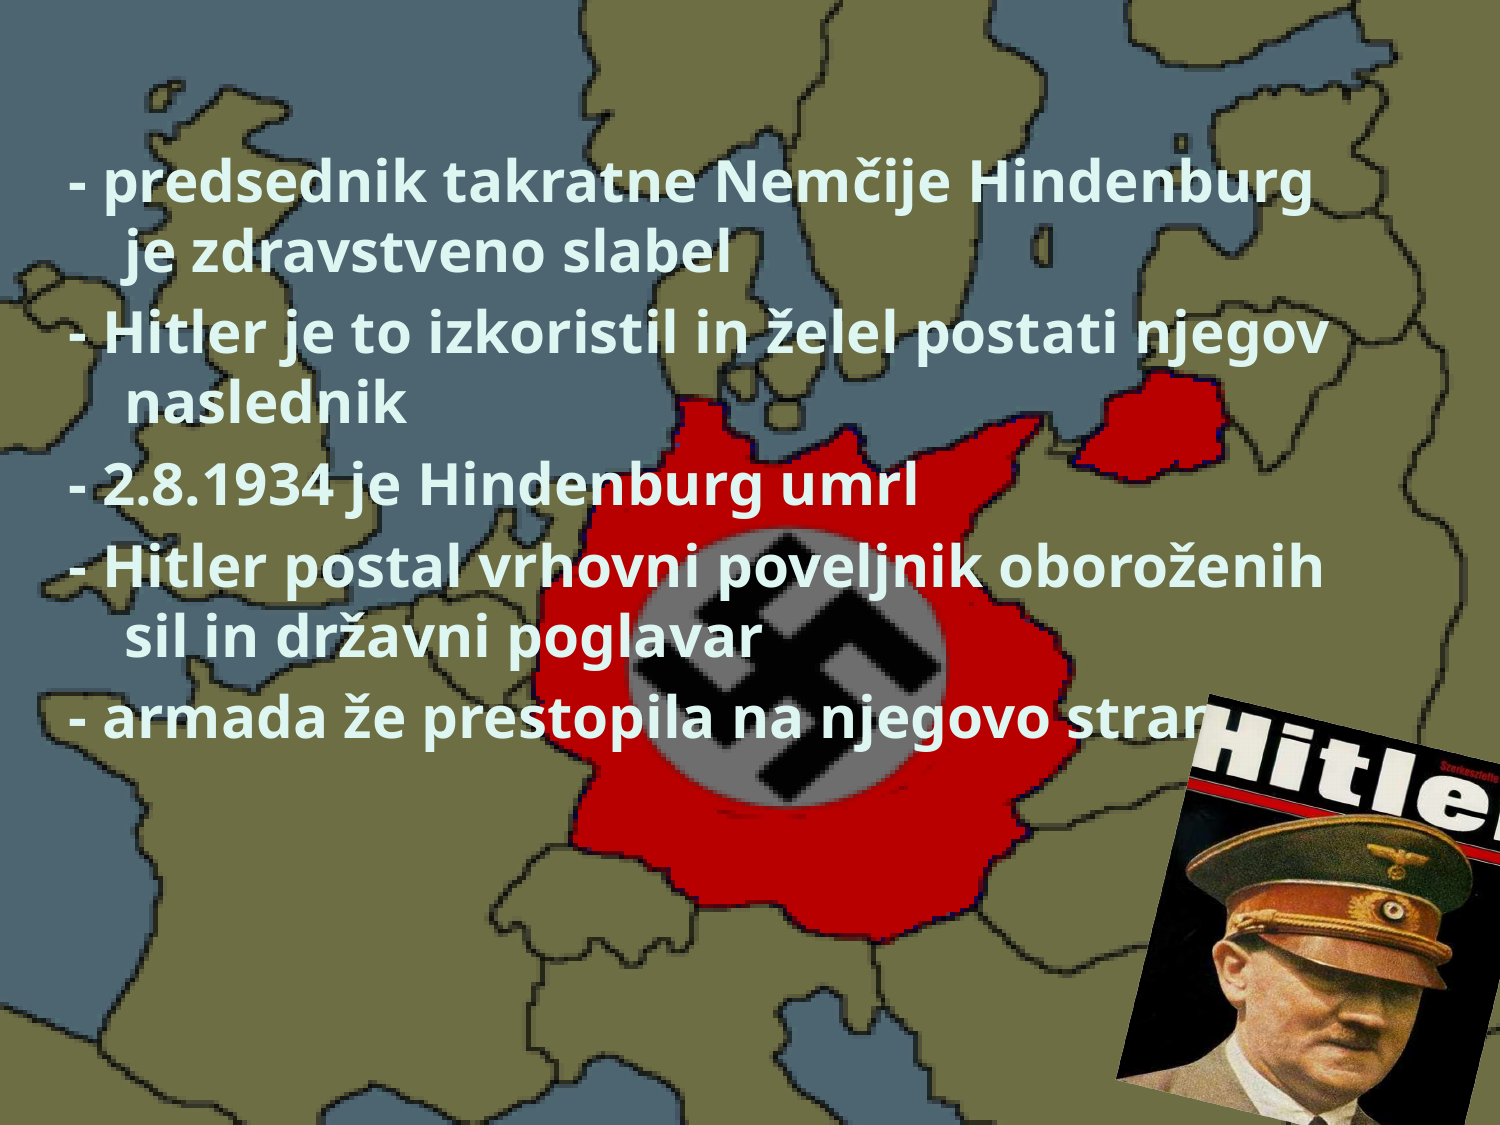

# - predsednik takratne Nemčije Hindenburg je zdravstveno slabel
- Hitler je to izkoristil in želel postati njegov naslednik
- 2.8.1934 je Hindenburg umrl
- Hitler postal vrhovni poveljnik oboroženih sil in državni poglavar
- armada že prestopila na njegovo stran